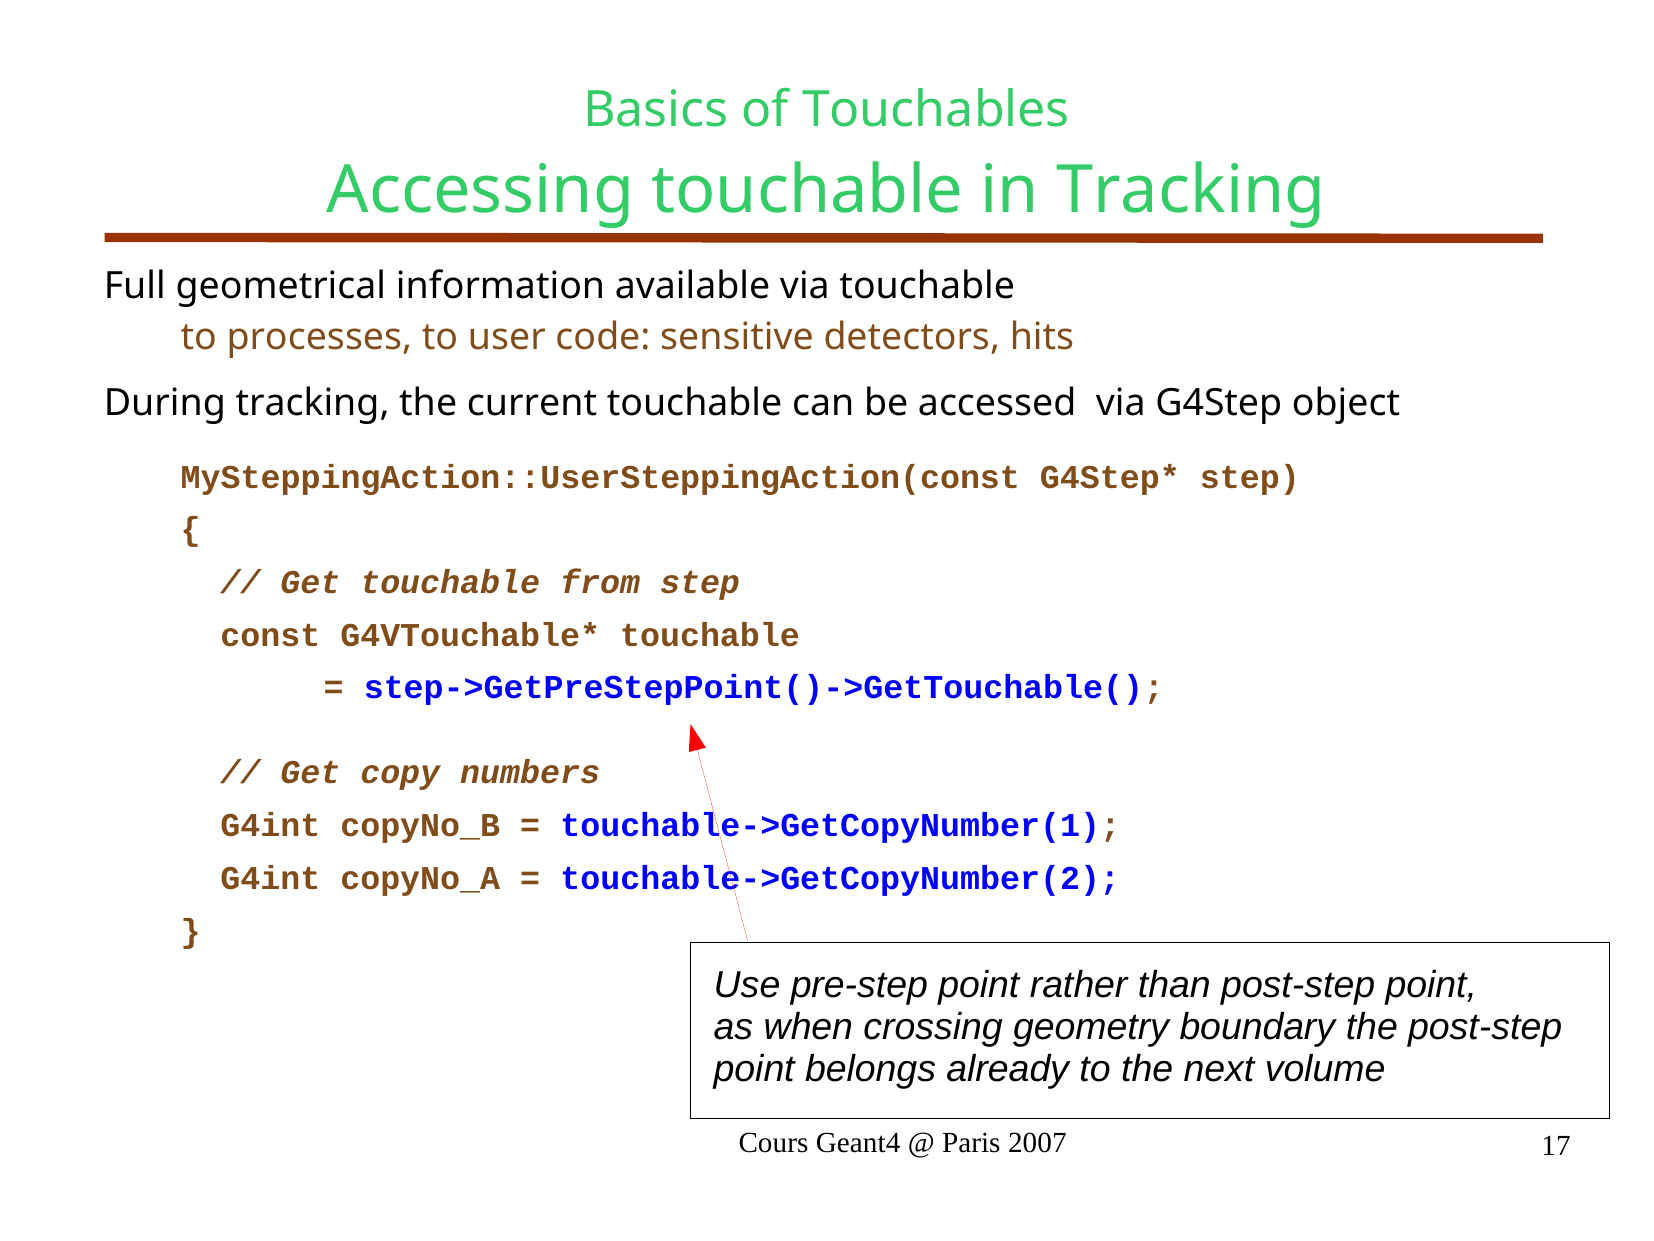

# Basics of Touchables Accessing touchable in Tracking
Full geometrical information available via touchable
to processes, to user code: sensitive detectors, hits
During tracking, the current touchable can be accessed via G4Step object
MySteppingAction::UserSteppingAction(const G4Step* step)
{
 // Get touchable from step
 const G4VTouchable* touchable
 = step->GetPreStepPoint()->GetTouchable();
 // Get copy numbers
 G4int copyNo_B = touchable->GetCopyNumber(1);
 G4int copyNo_A = touchable->GetCopyNumber(2);
}
Use pre-step point rather than post-step point,
as when crossing geometry boundary the post-step
point belongs already to the next volume
Cours Geant4 @ Paris 2007
17